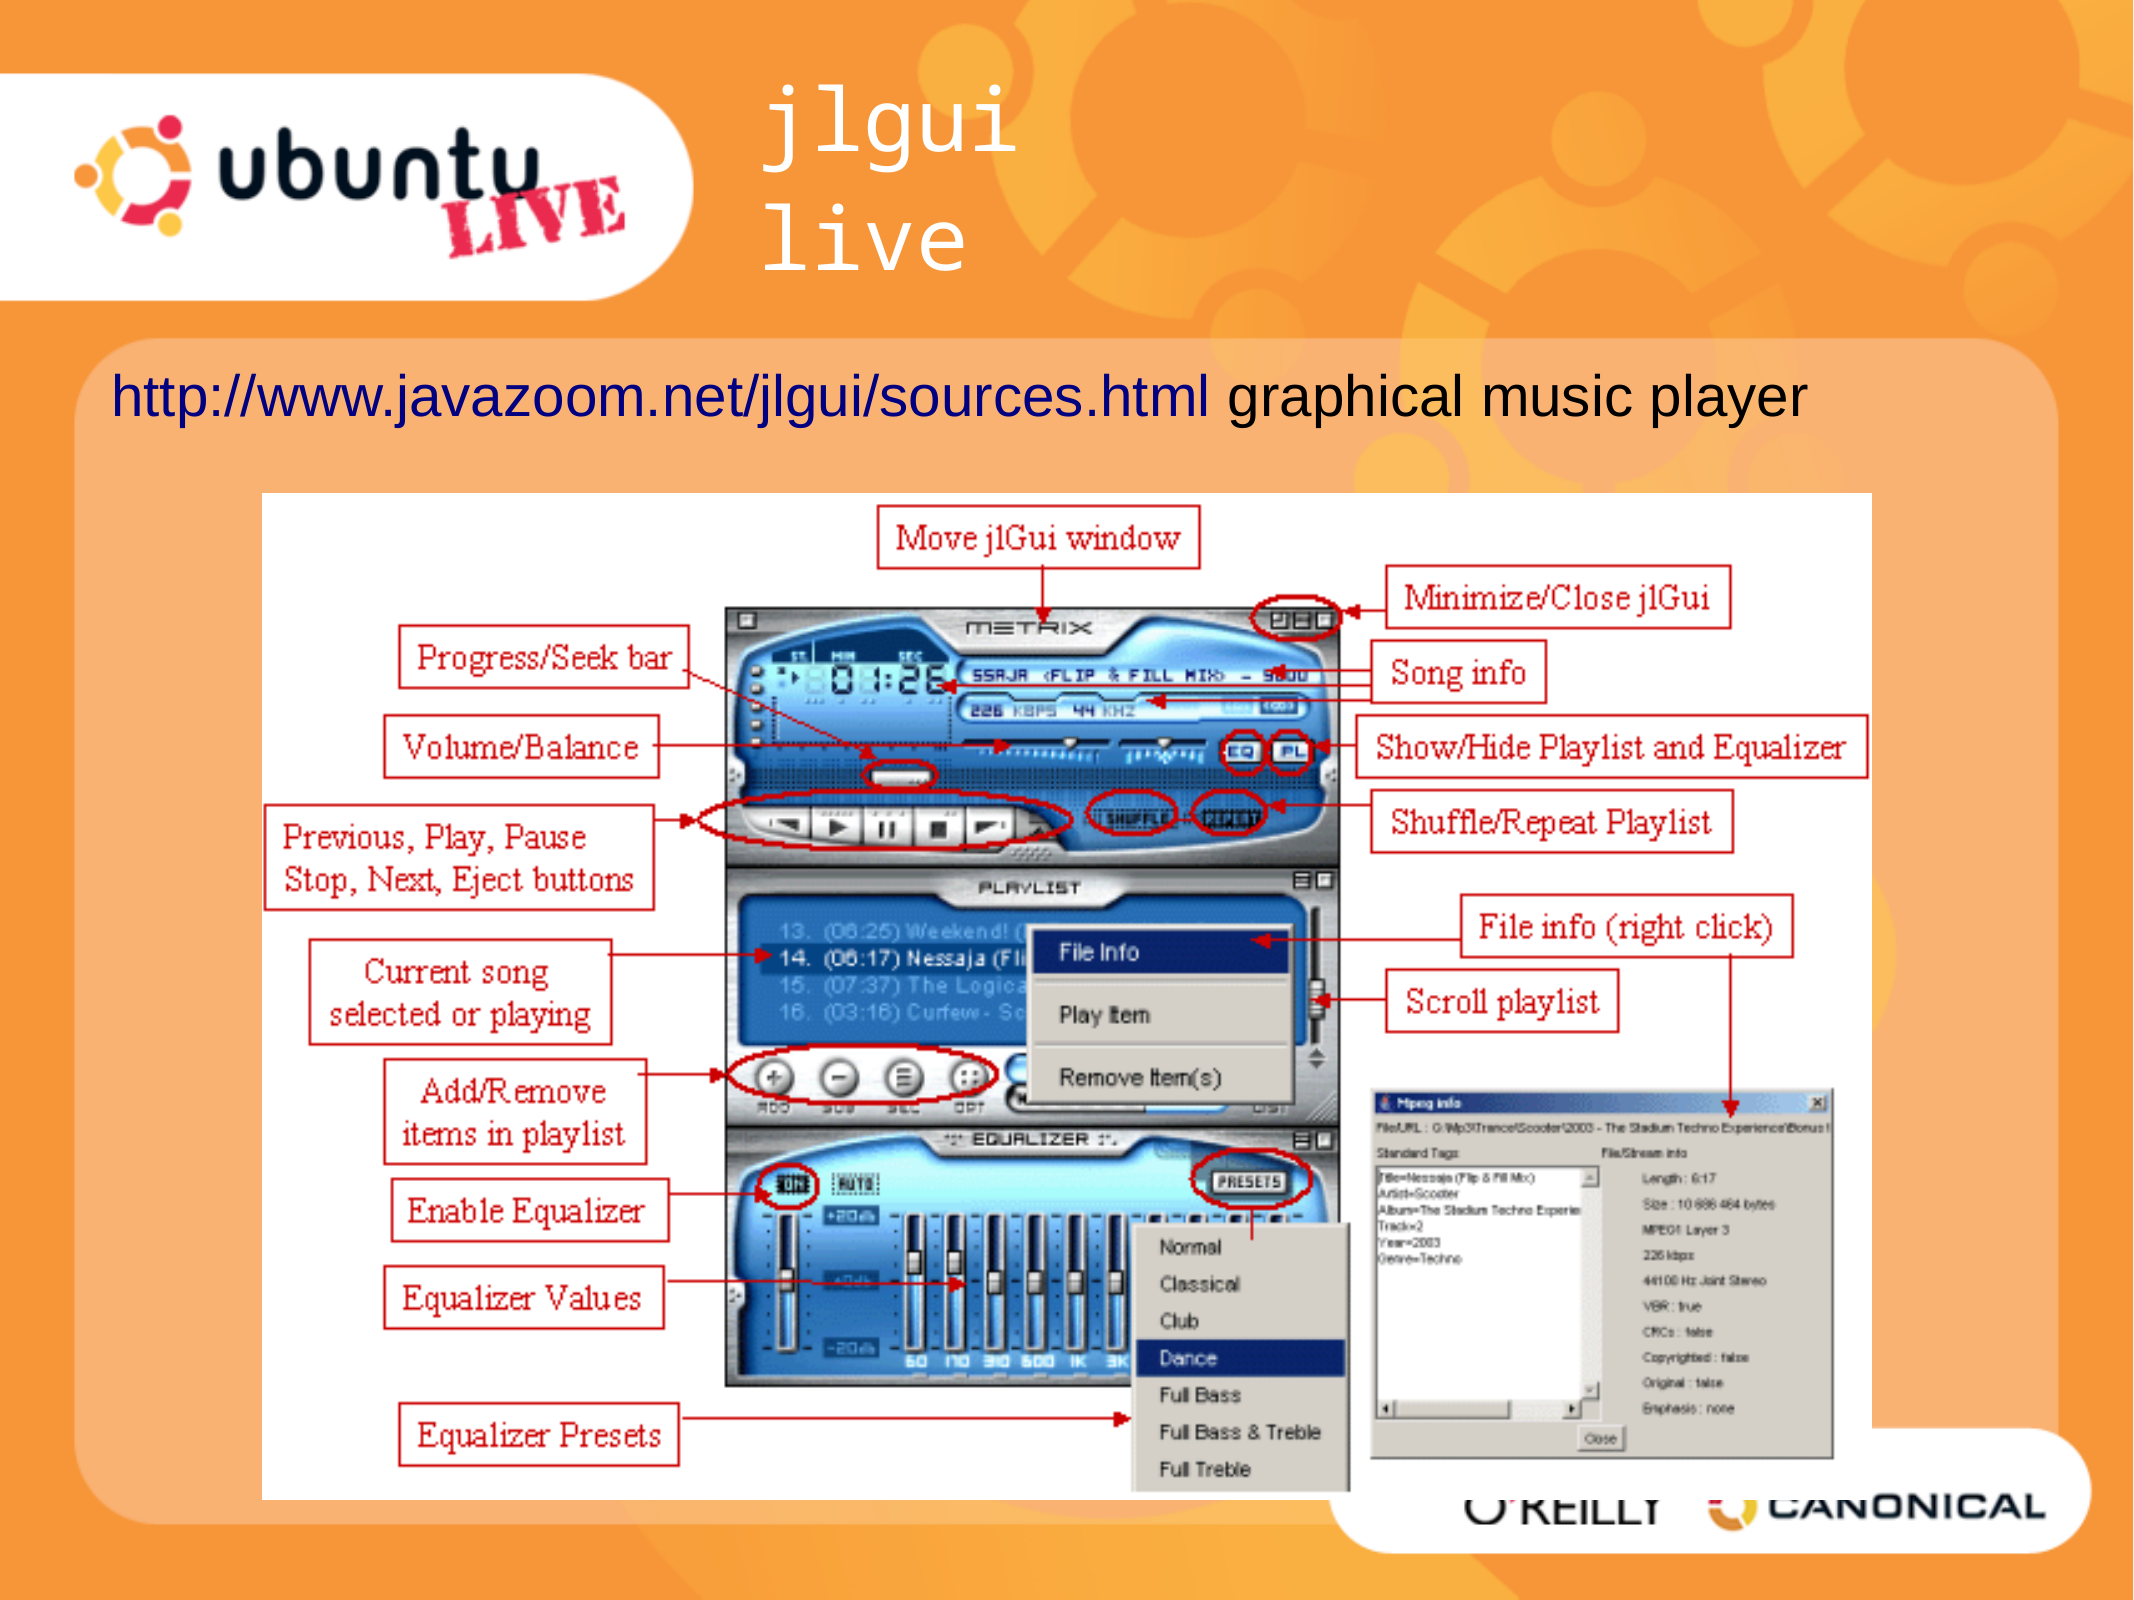

jlgui
live
# http://www.javazoom.net/jlgui/sources.html graphical music player